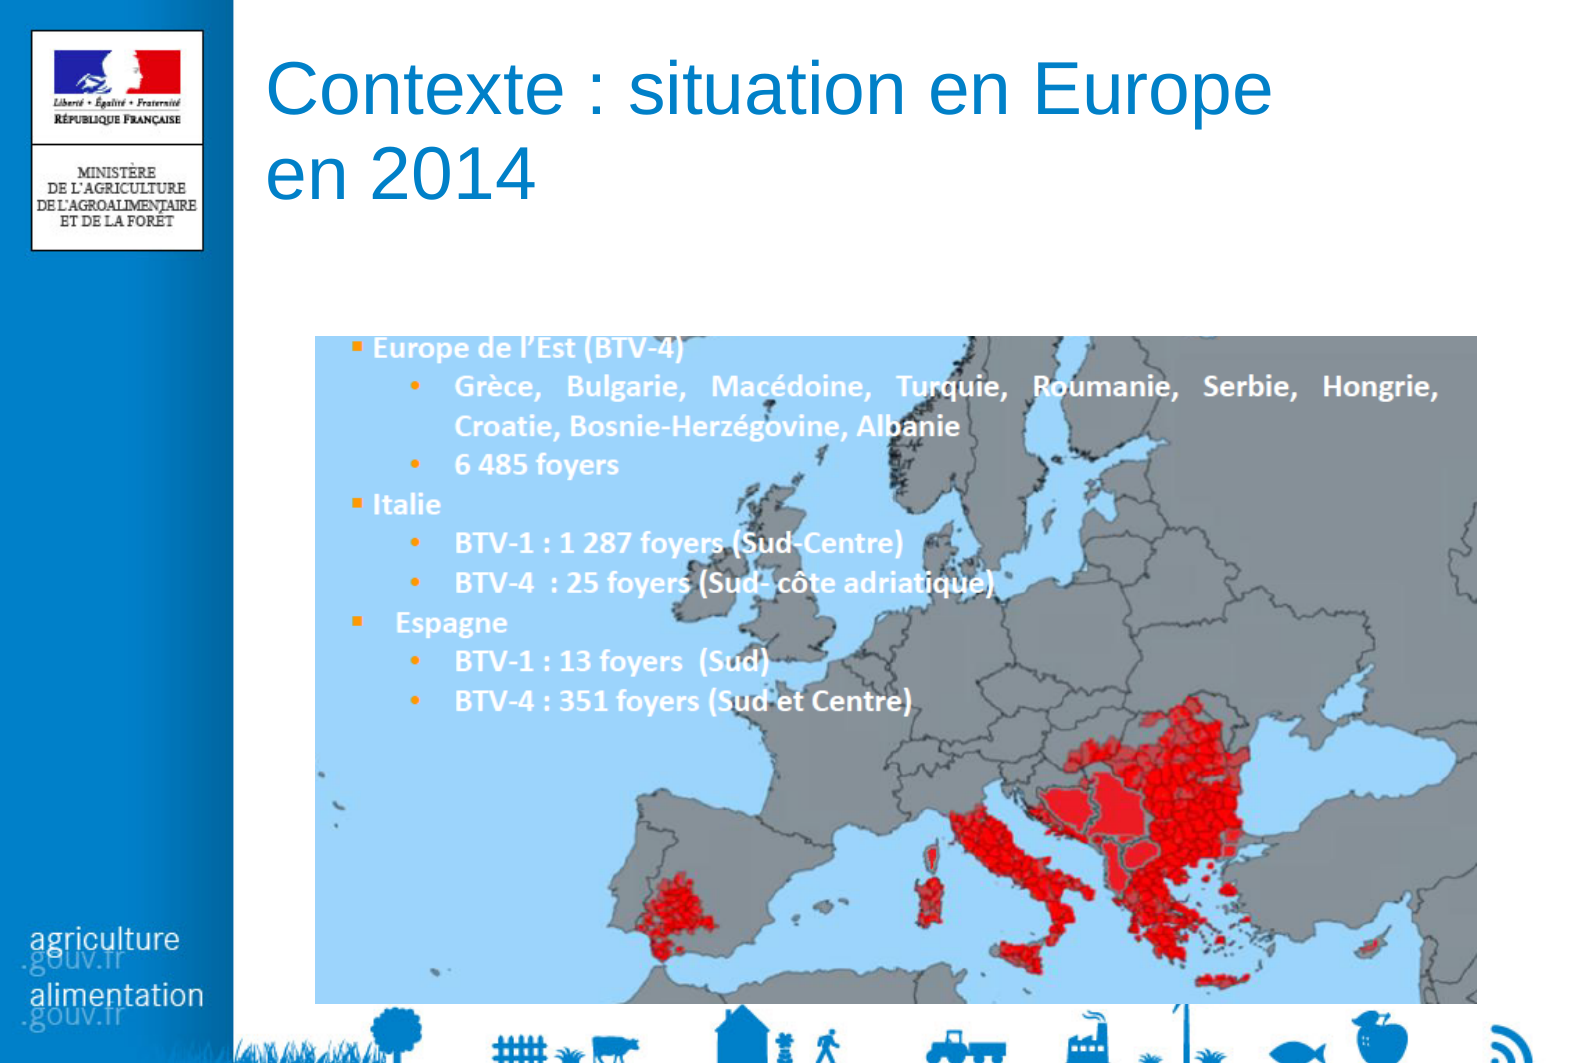

# Contexte : situation en Europe  en 2014